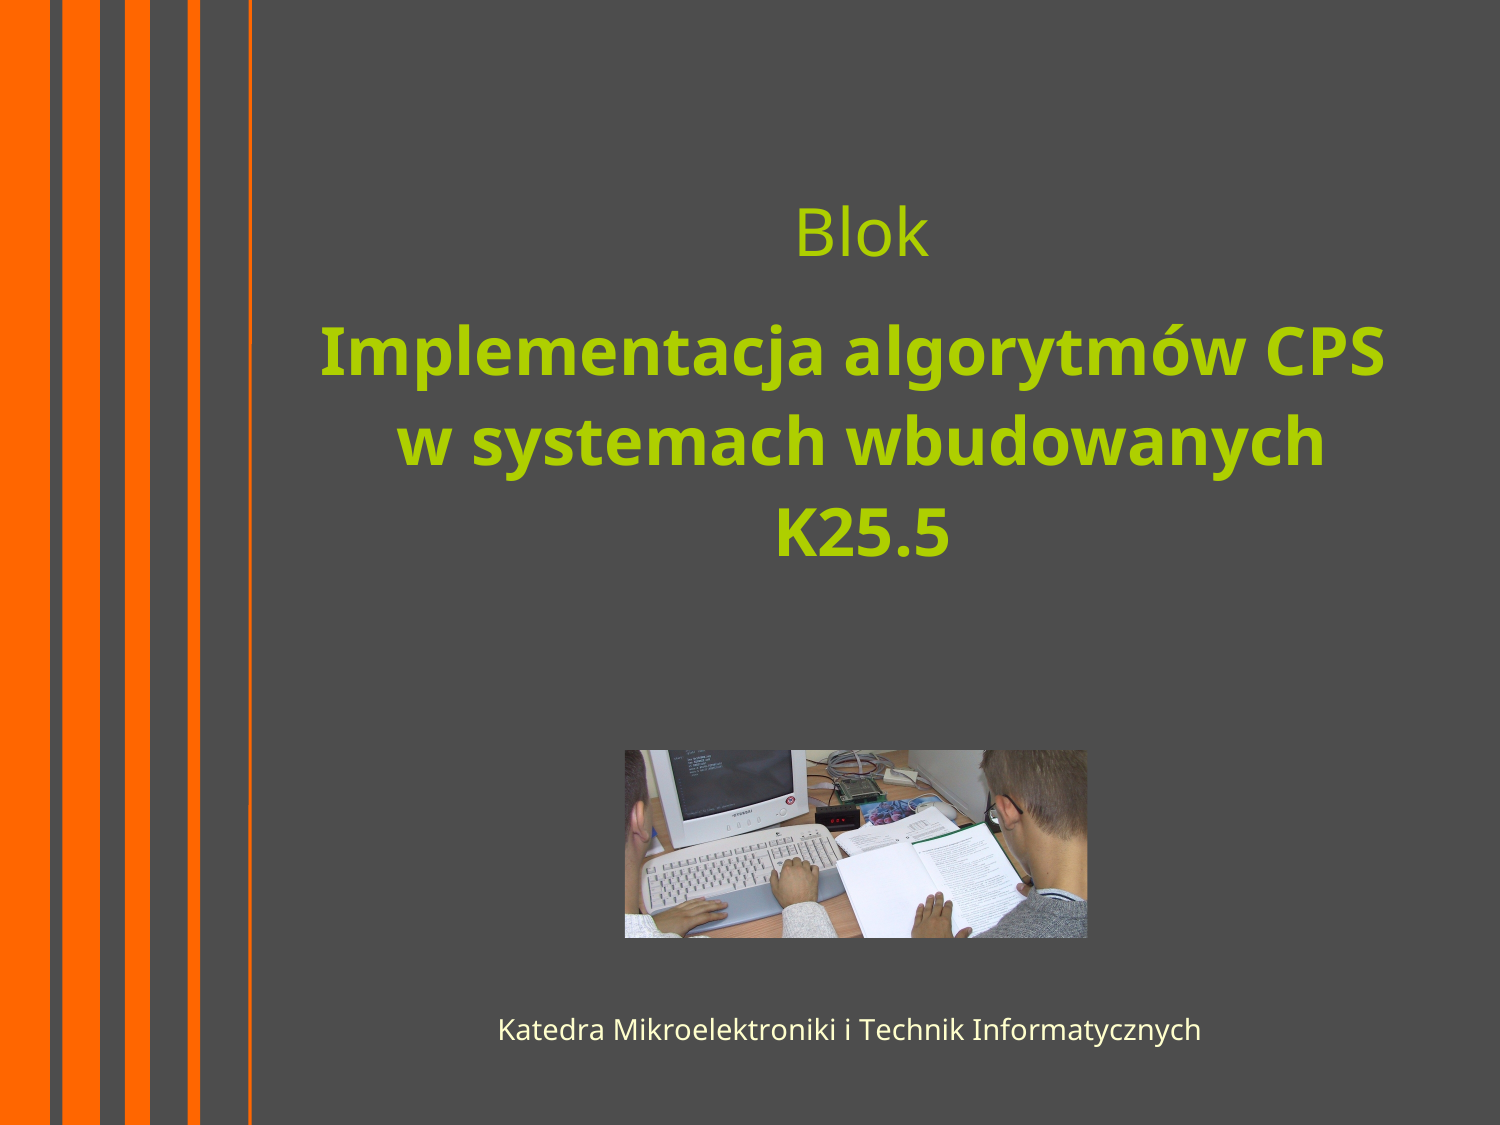

# Blok Implementacja algorytmów CPS w systemach wbudowanych K25.5
Katedra Mikroelektroniki i Technik Informatycznych